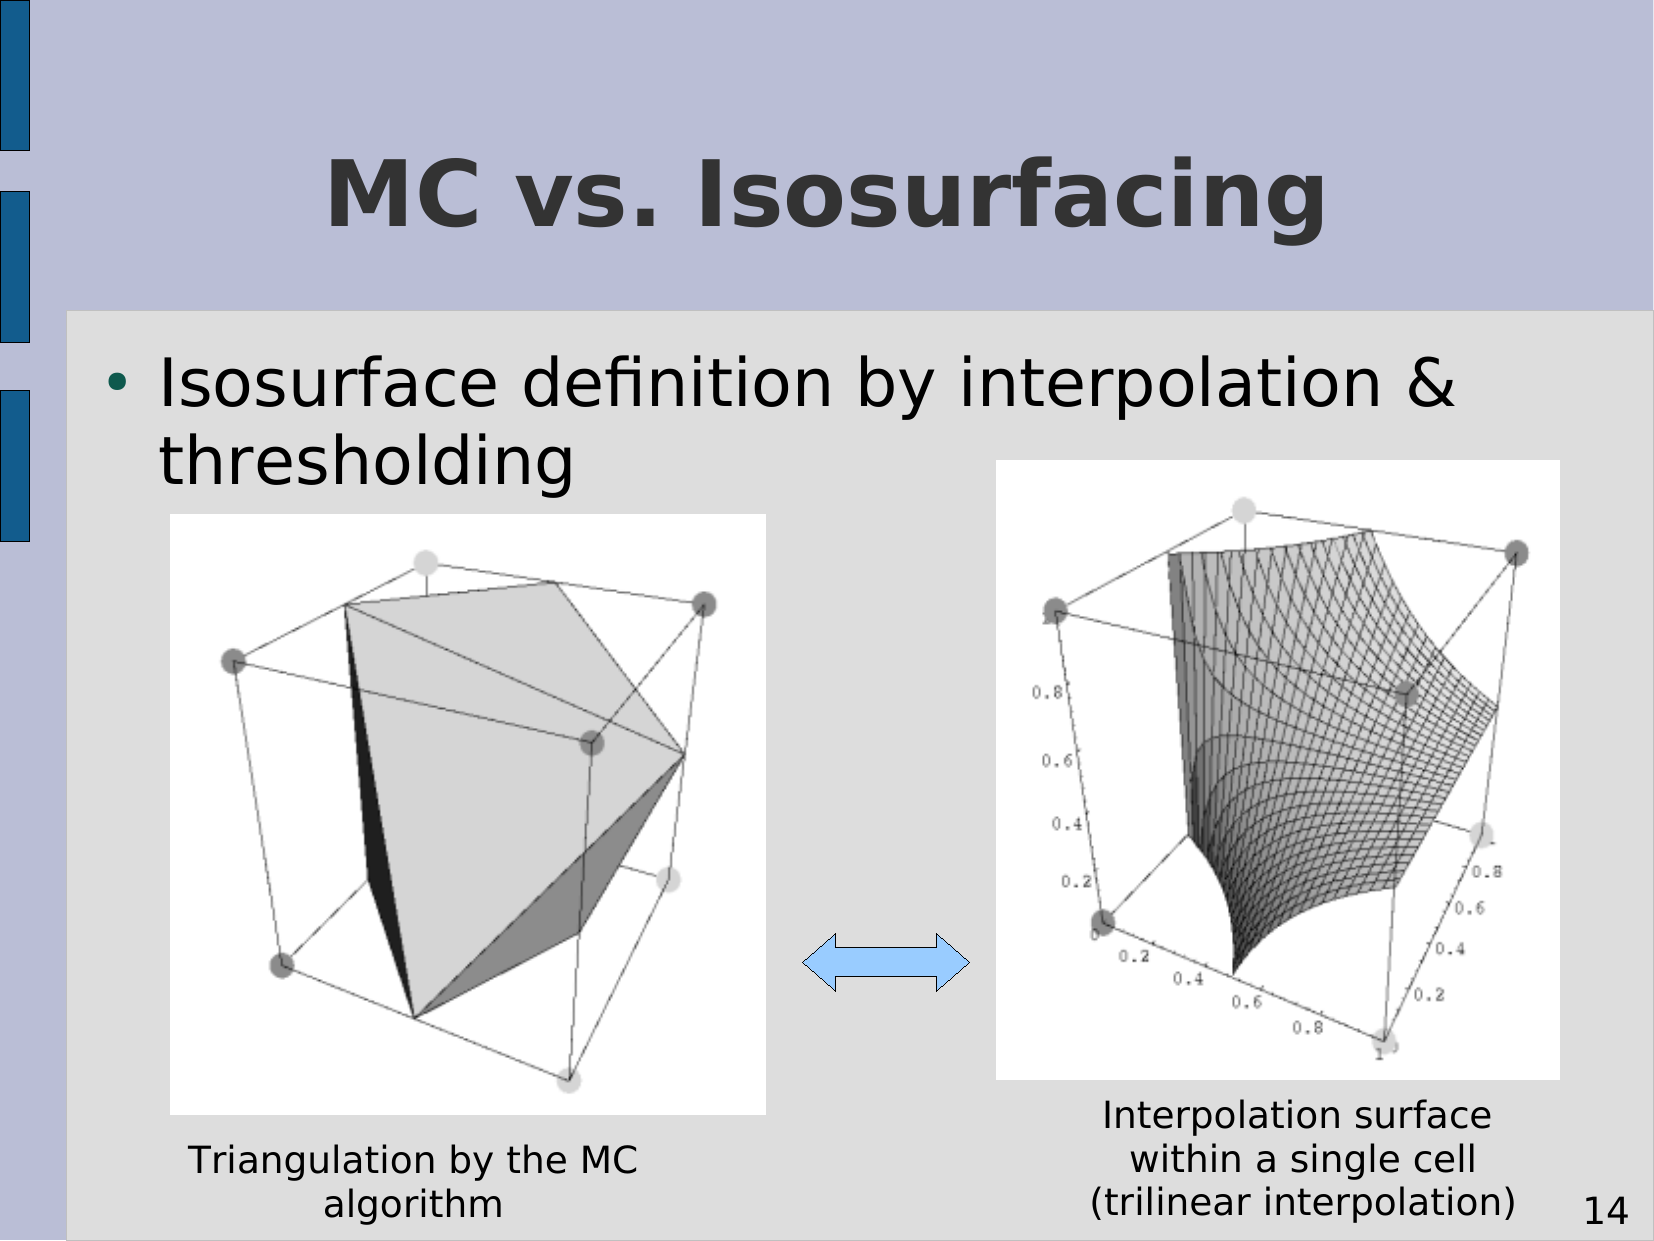

# MC vs. Isosurfacing
Isosurface definition by interpolation & thresholding
Interpolation surface
within a single cell
(trilinear interpolation)
Triangulation by the MC
algorithm